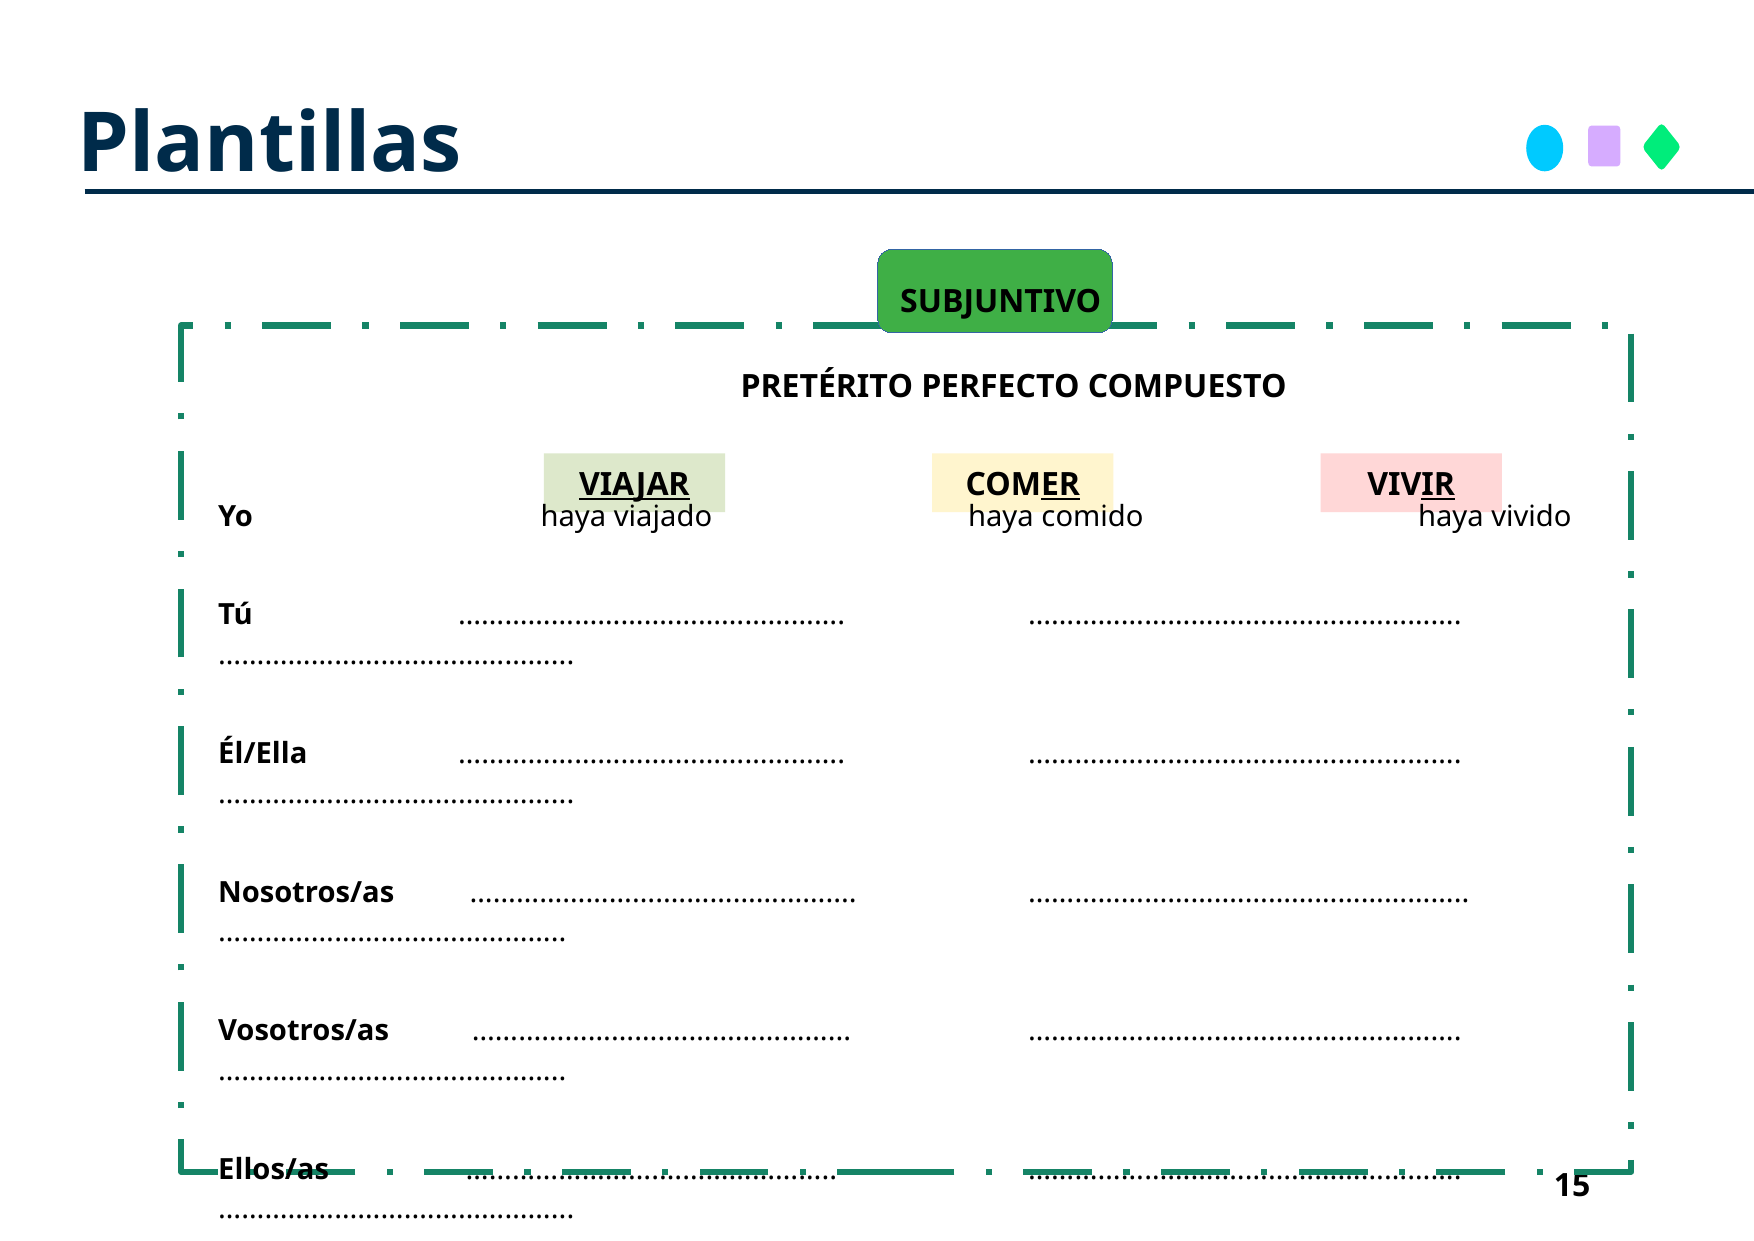

# Plantillas
SUBJUNTIVO
PRETÉRITO PERFECTO COMPUESTO
VIAJAR
COMER
VIVIR
Yo	 	 haya viajado		haya comido		haya vivido
Tú	 …………………….…………………….	 …………………….………………………….	 …………………….………………...
Él/Ella	 …………………….…………………….	 …………………….………………………….	 …………………….………………...
Nosotros/as …………………….…………………....	 …………………….…………………………..	 …………………….………………..
Vosotros/as …………………….…………………...	 …………………….………………………….	 …………………….………………..
Ellos/as	 …………………….…………………..	 …………………….………………………….	 …………………….………………...